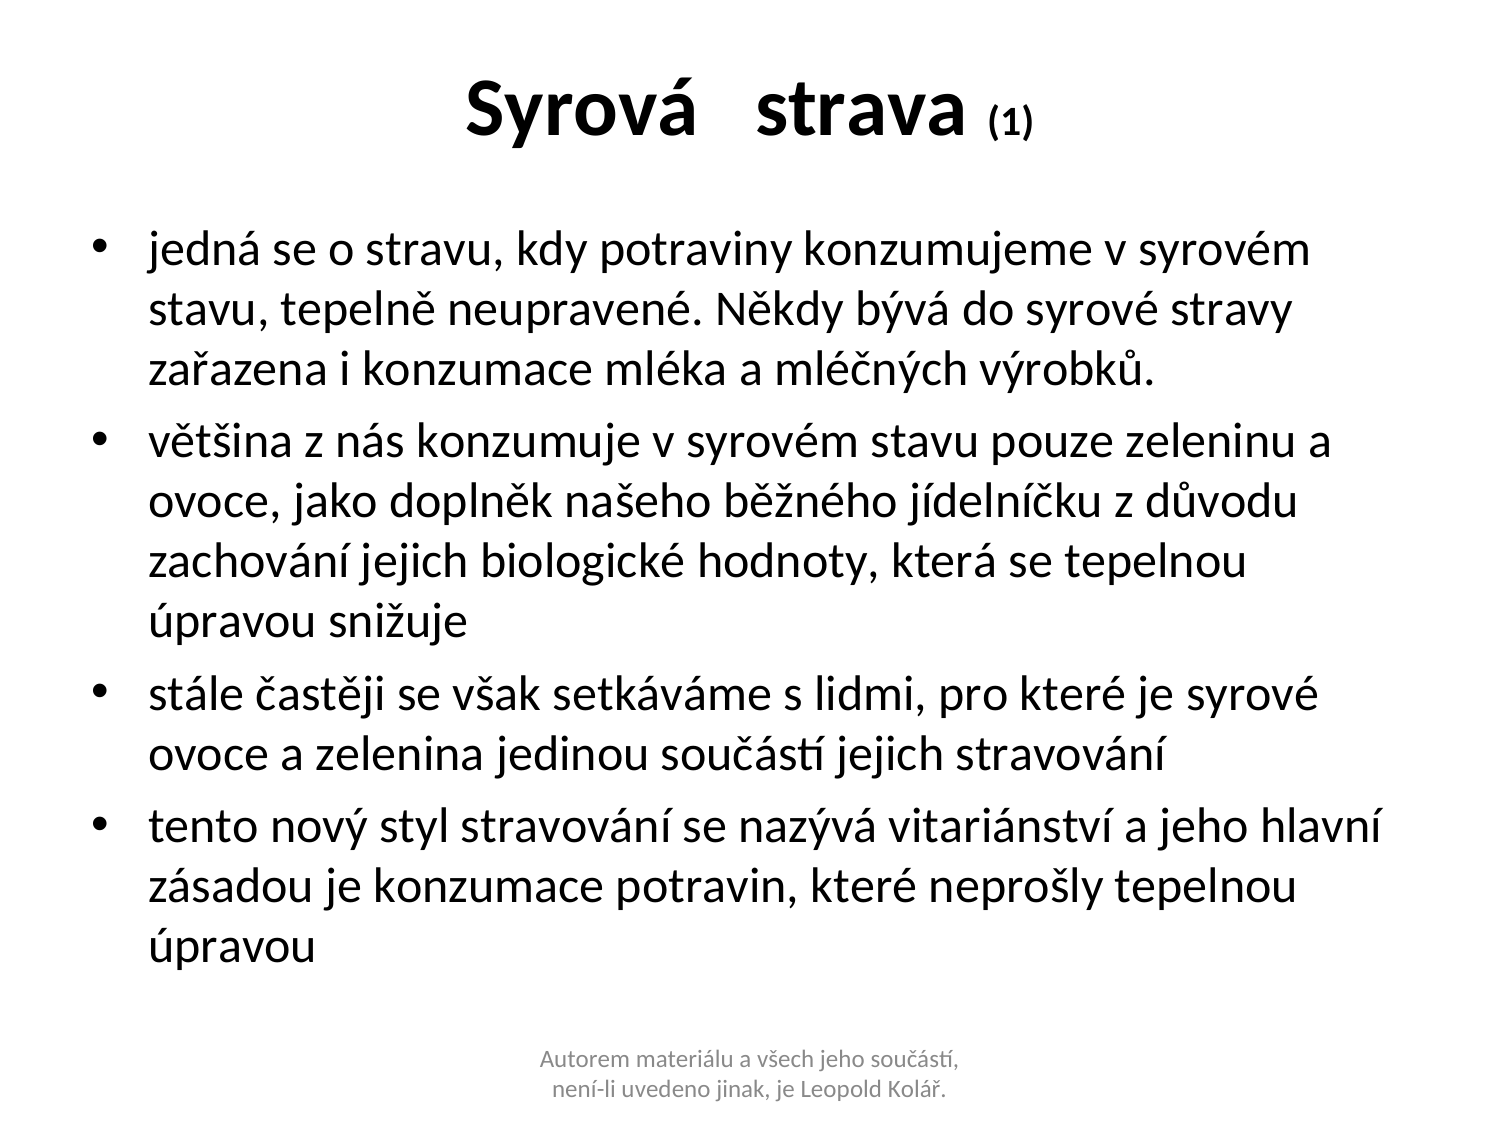

# Syrová strava (1)
jedná se o stravu, kdy potraviny konzumujeme v syrovém stavu, tepelně neupravené. Někdy bývá do syrové stravy zařazena i konzumace mléka a mléčných výrobků.
většina z nás konzumuje v syrovém stavu pouze zeleninu a ovoce, jako doplněk našeho běžného jídelníčku z důvodu zachování jejich biologické hodnoty, která se tepelnou úpravou snižuje
stále častěji se však setkáváme s lidmi, pro které je syrové ovoce a zelenina jedinou součástí jejich stravování
tento nový styl stravování se nazývá vitariánství a jeho hlavní zásadou je konzumace potravin, které neprošly tepelnou úpravou
Autorem materiálu a všech jeho součástí, není-li uvedeno jinak, je Leopold Kolář.